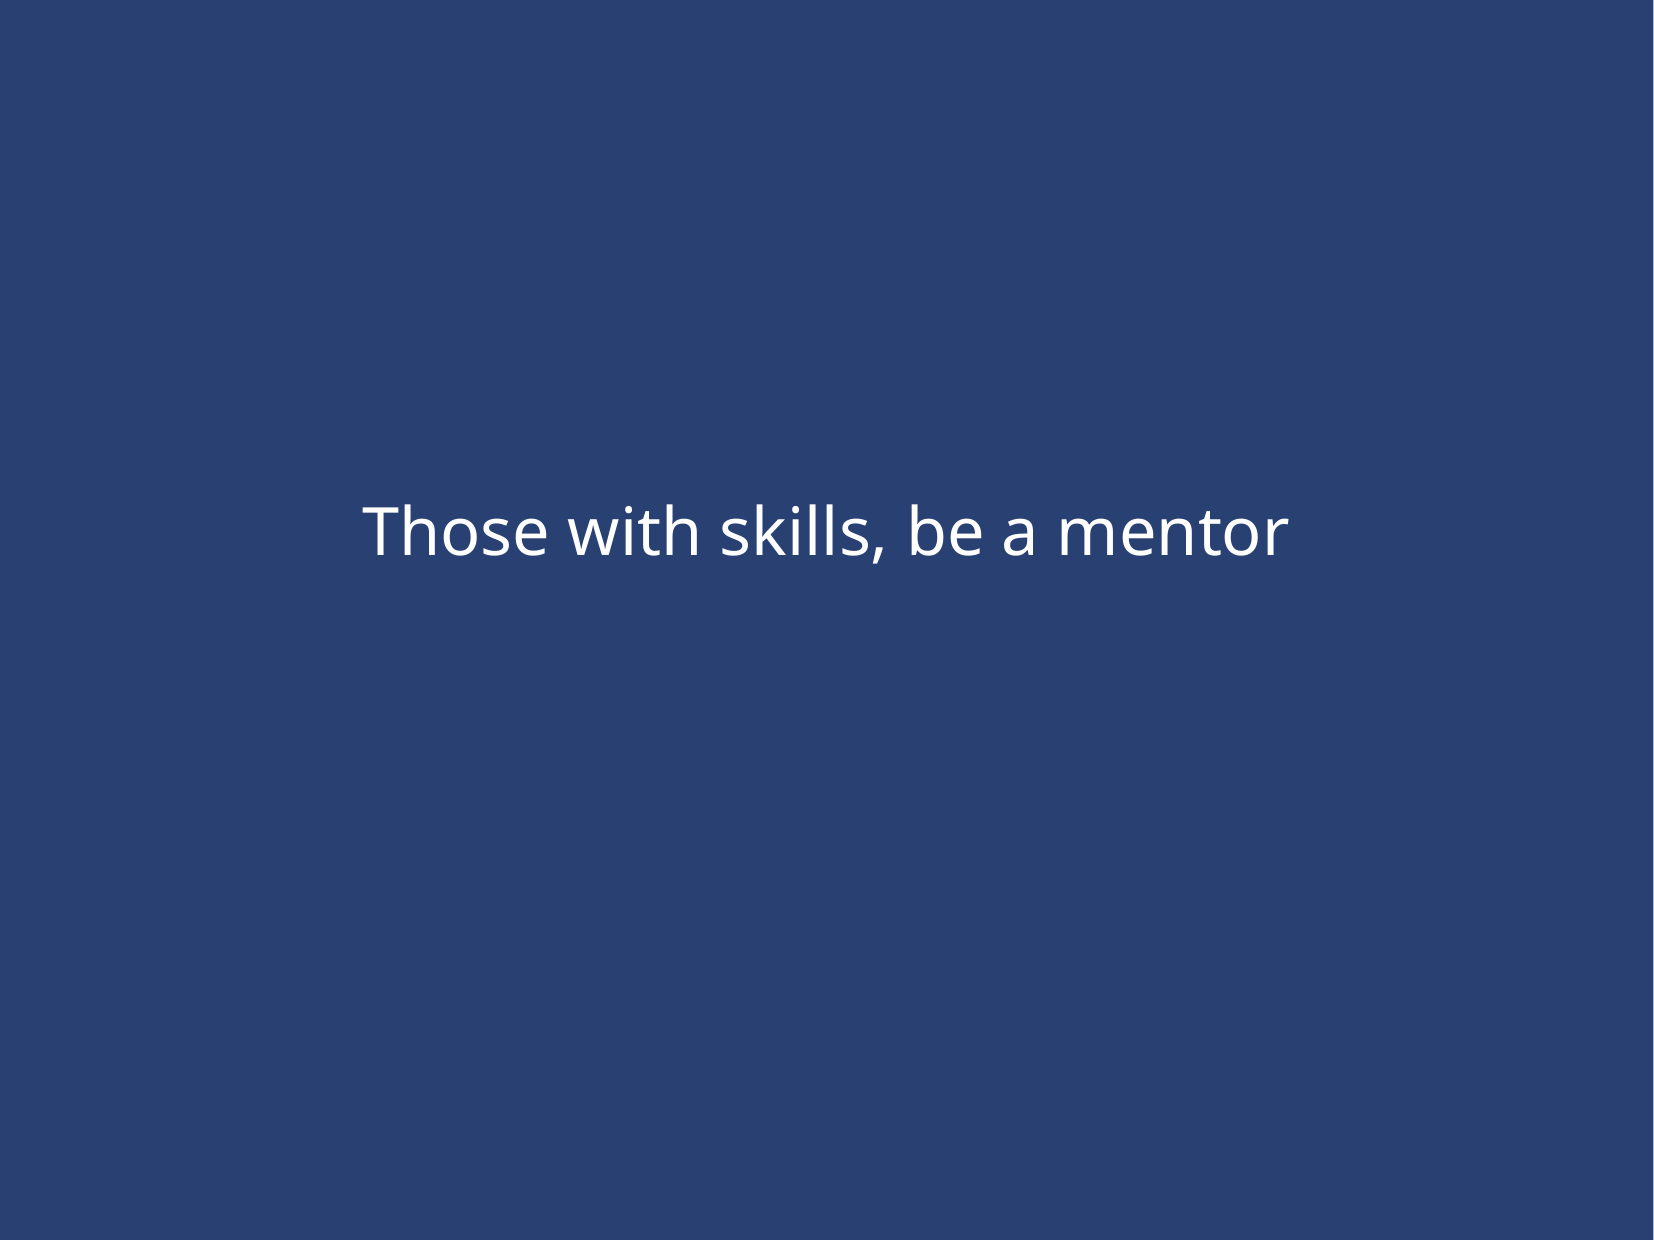

# Those with skills, be a mentor